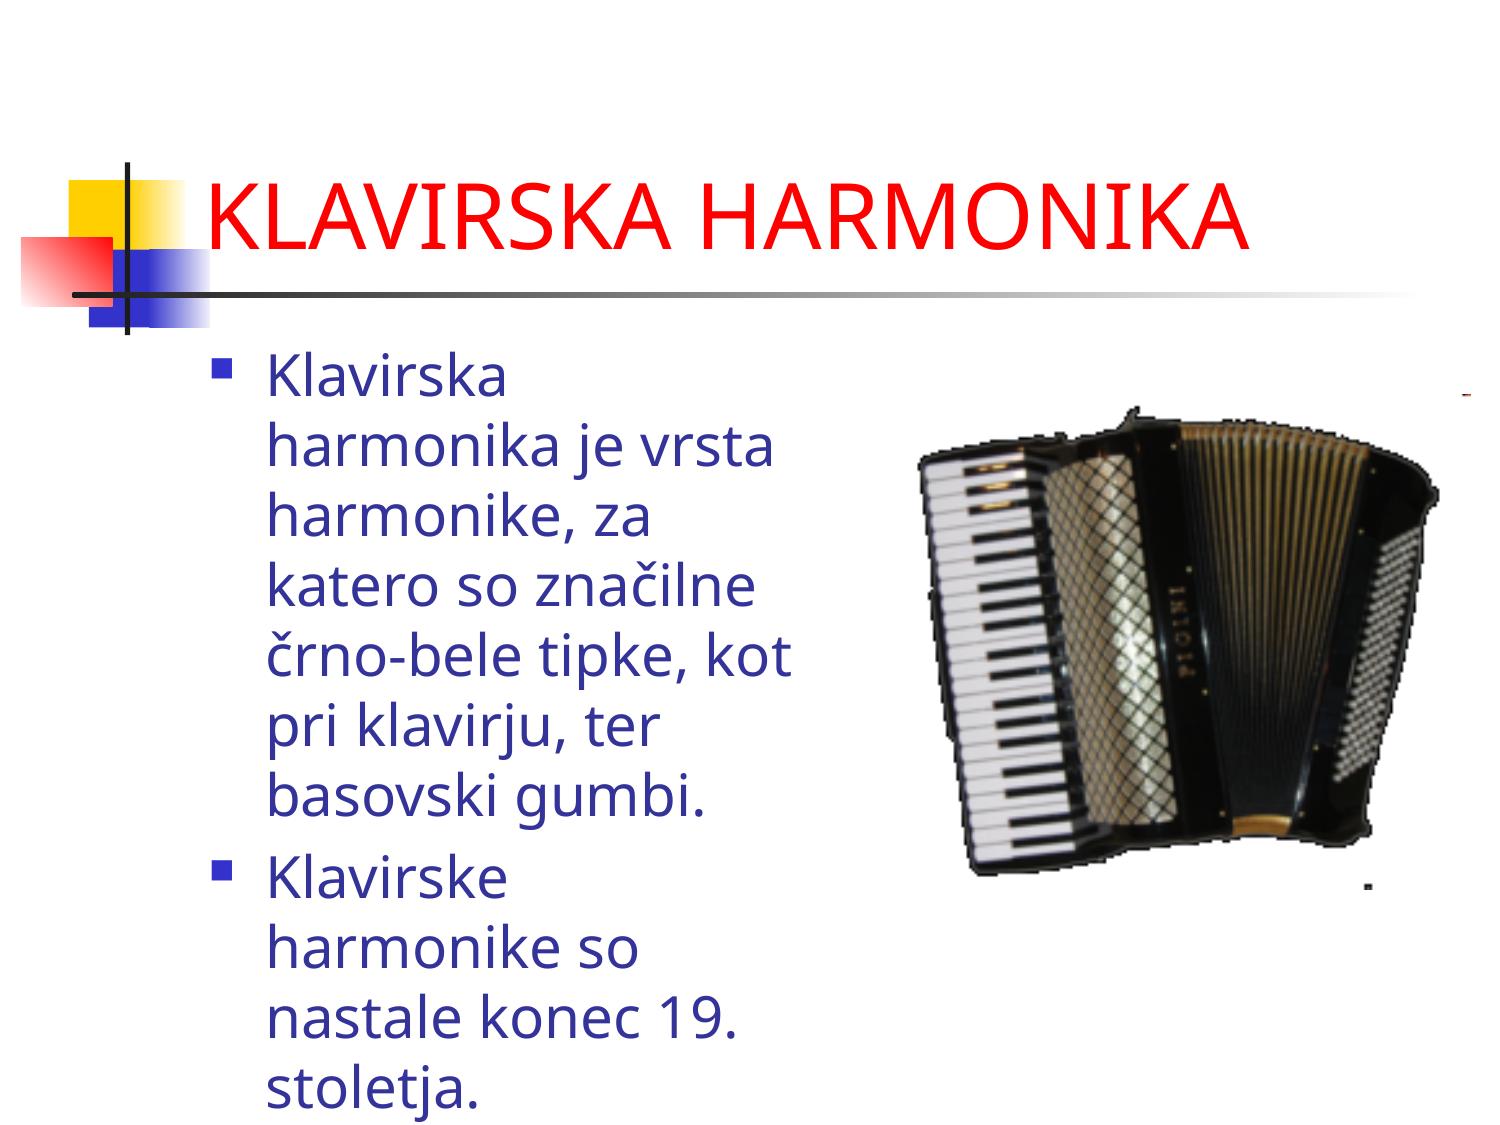

# KLAVIRSKA HARMONIKA
Klavirska harmonika je vrsta harmonike, za katero so značilne črno-bele tipke, kot pri klavirju, ter basovski gumbi.
Klavirske harmonike so nastale konec 19. stoletja.